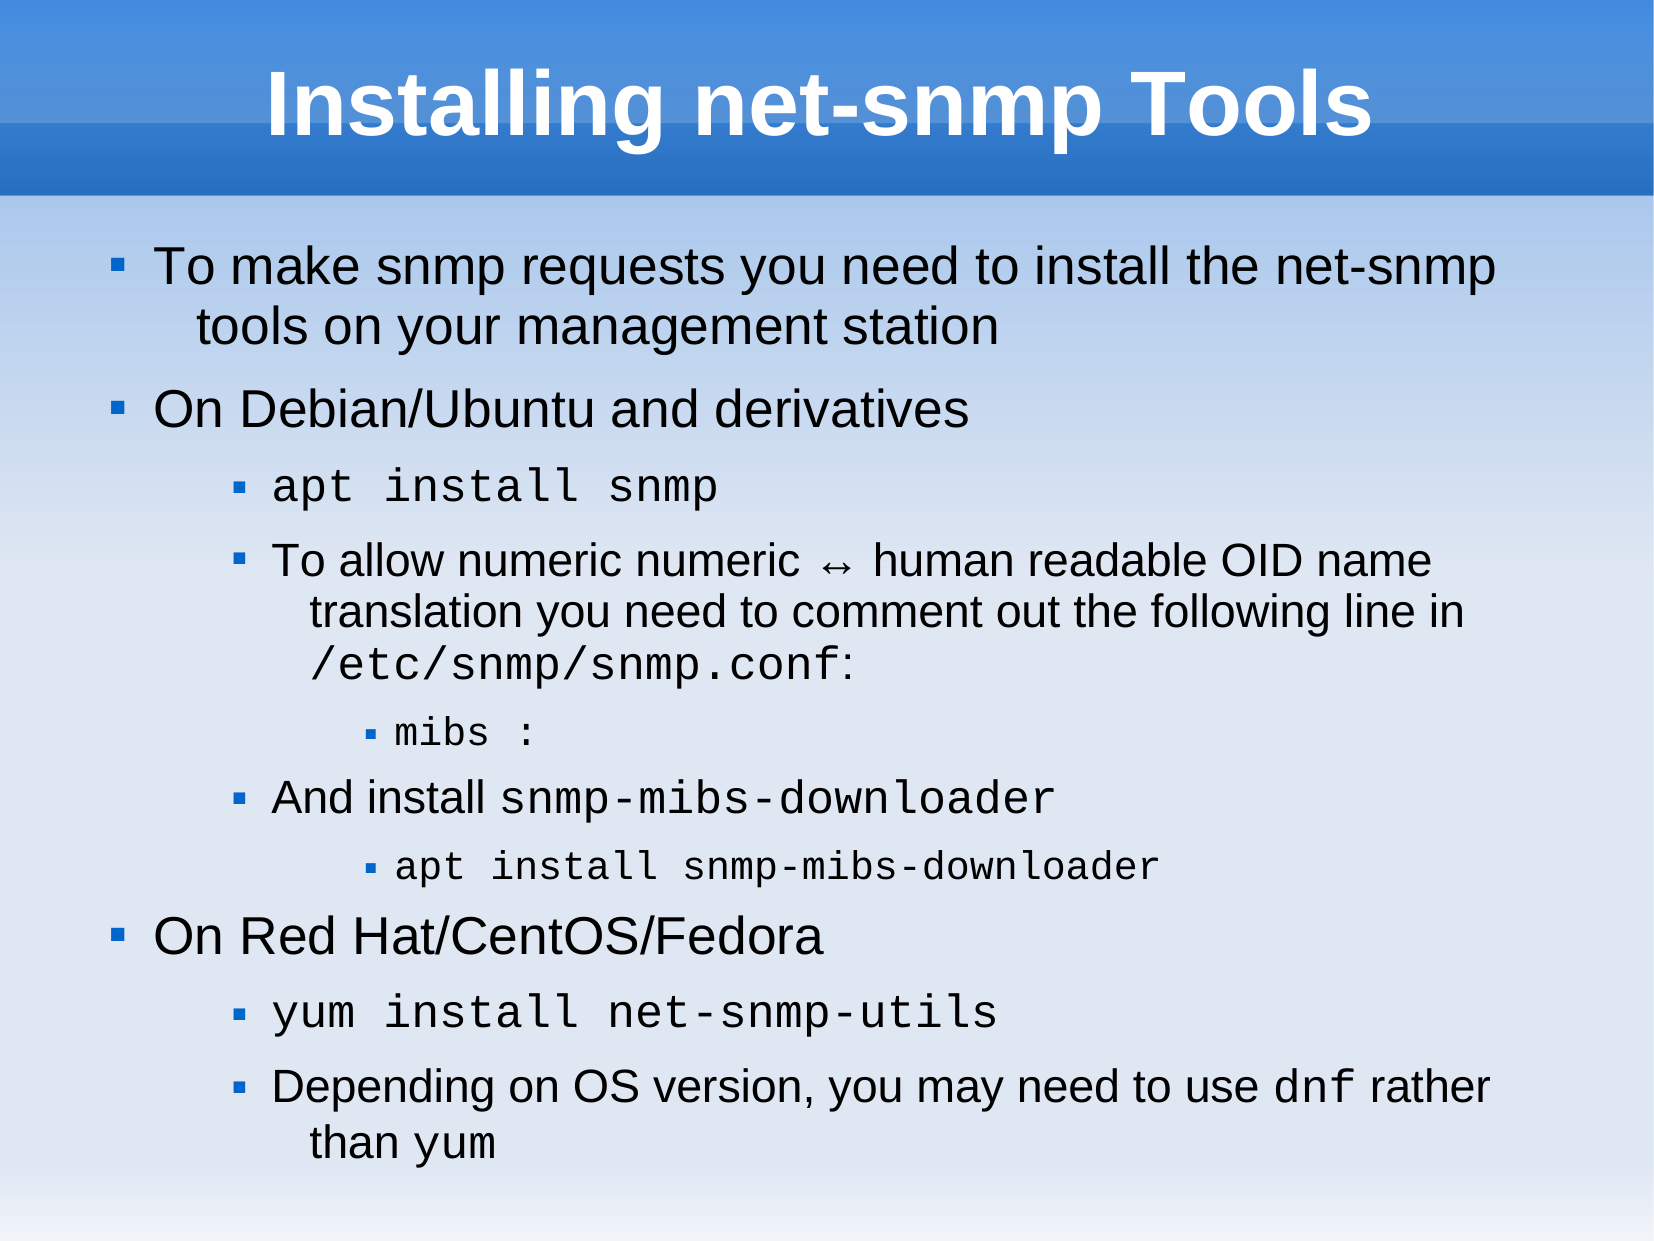

# Installing net-snmp Tools
To make snmp requests you need to install the net-snmp tools on your management station
On Debian/Ubuntu and derivatives
apt install snmp
To allow numeric numeric ↔ human readable OID name translation you need to comment out the following line in /etc/snmp/snmp.conf:
mibs :
And install snmp-mibs-downloader
apt install snmp-mibs-downloader
On Red Hat/CentOS/Fedora
yum install net-snmp-utils
Depending on OS version, you may need to use dnf rather than yum